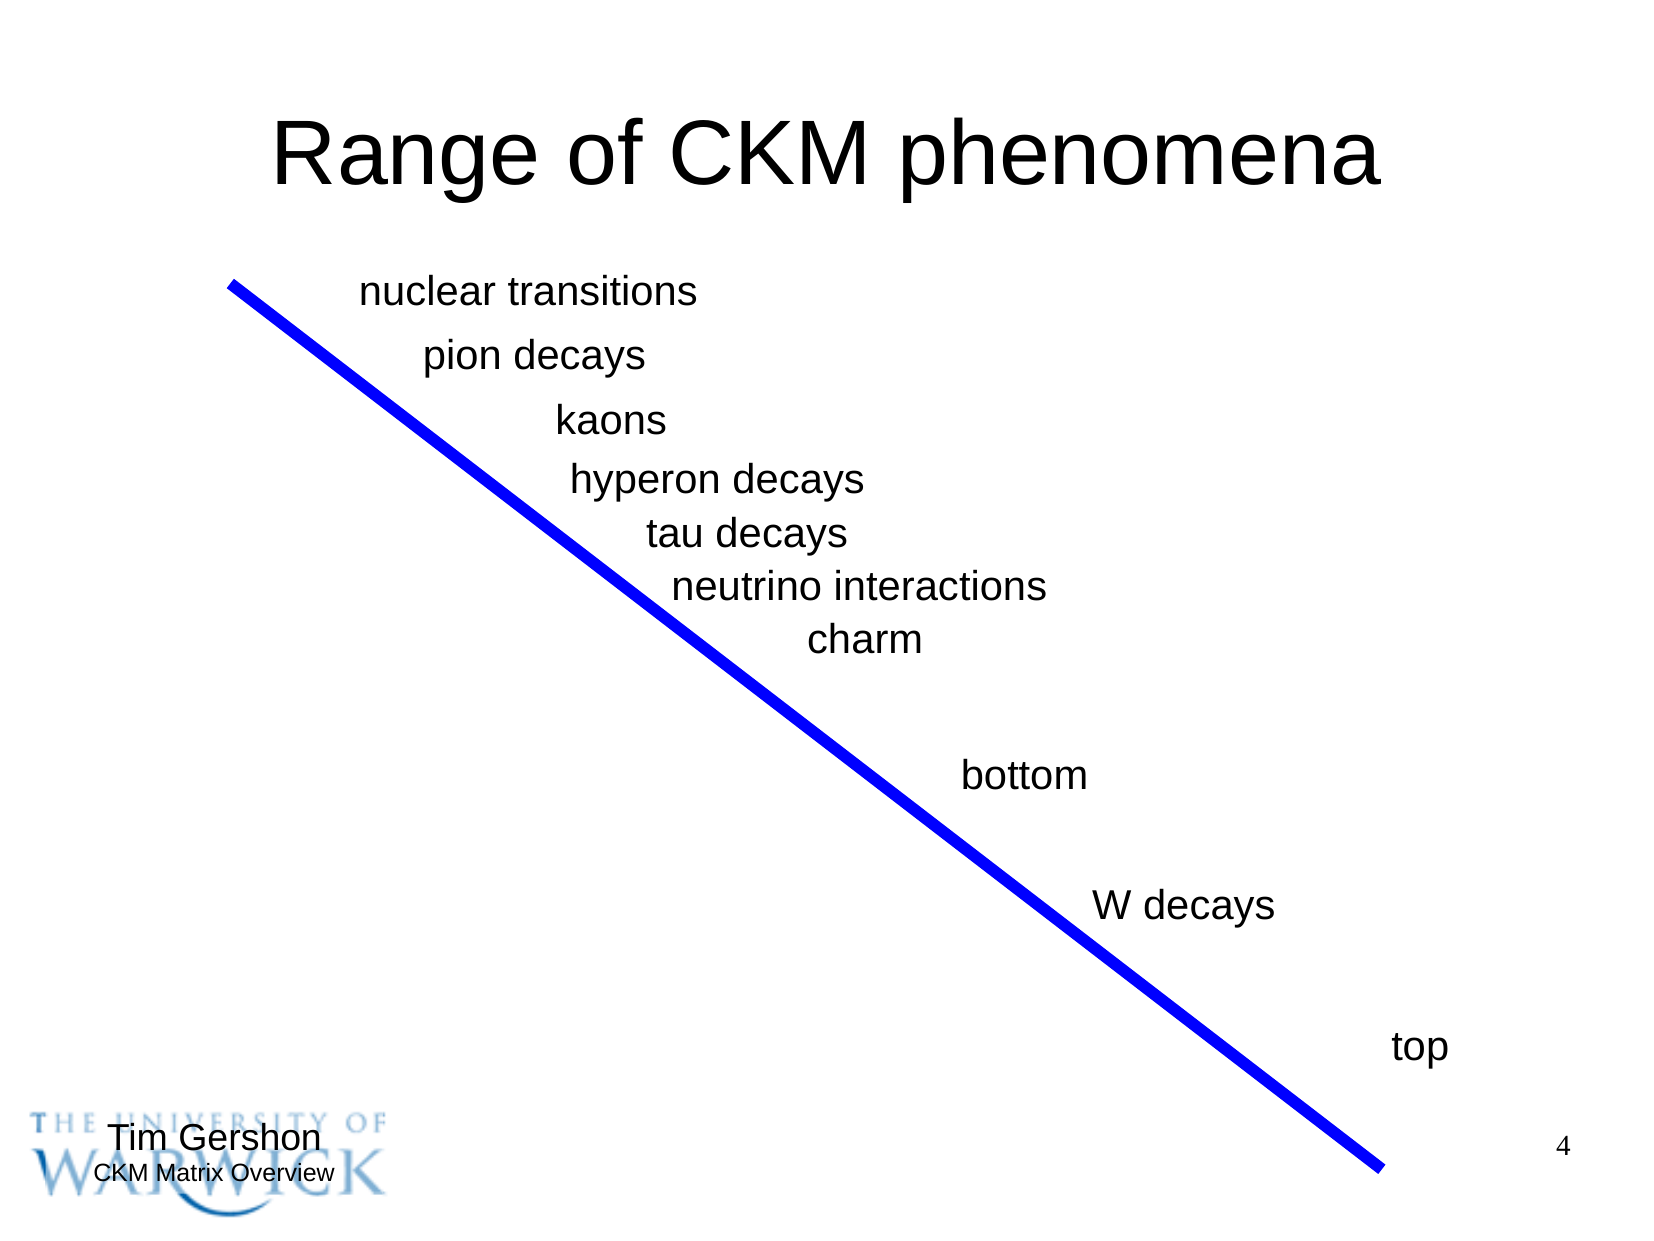

# Range of CKM phenomena
nuclear transitions
pion decays
kaons
hyperon decays
tau decays
neutrino interactions
charm
bottom
W decays
top
Tim Gershon
CKM Matrix Overview
4